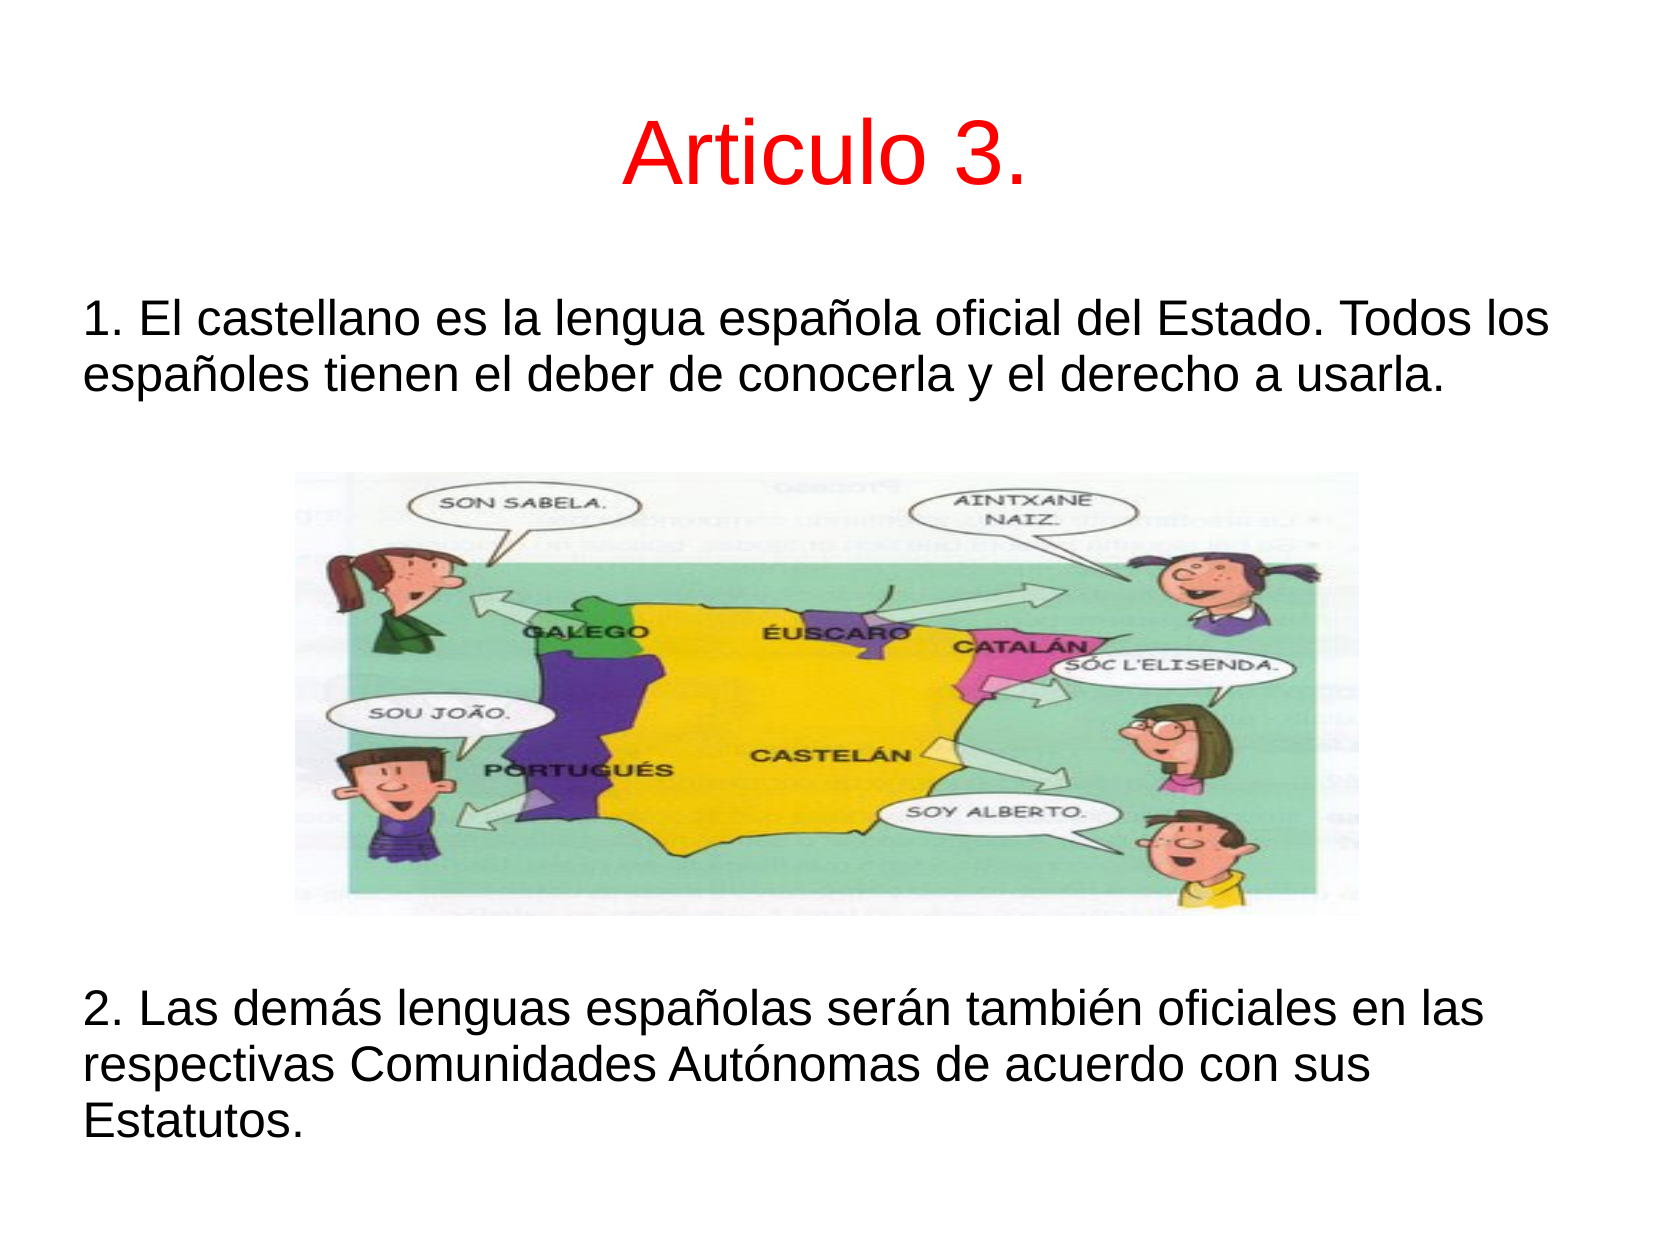

# Articulo 3.
1. El castellano es la lengua española oficial del Estado. Todos los españoles tienen el deber de conocerla y el derecho a usarla.
2. Las demás lenguas españolas serán también oficiales en las respectivas Comunidades Autónomas de acuerdo con sus Estatutos.